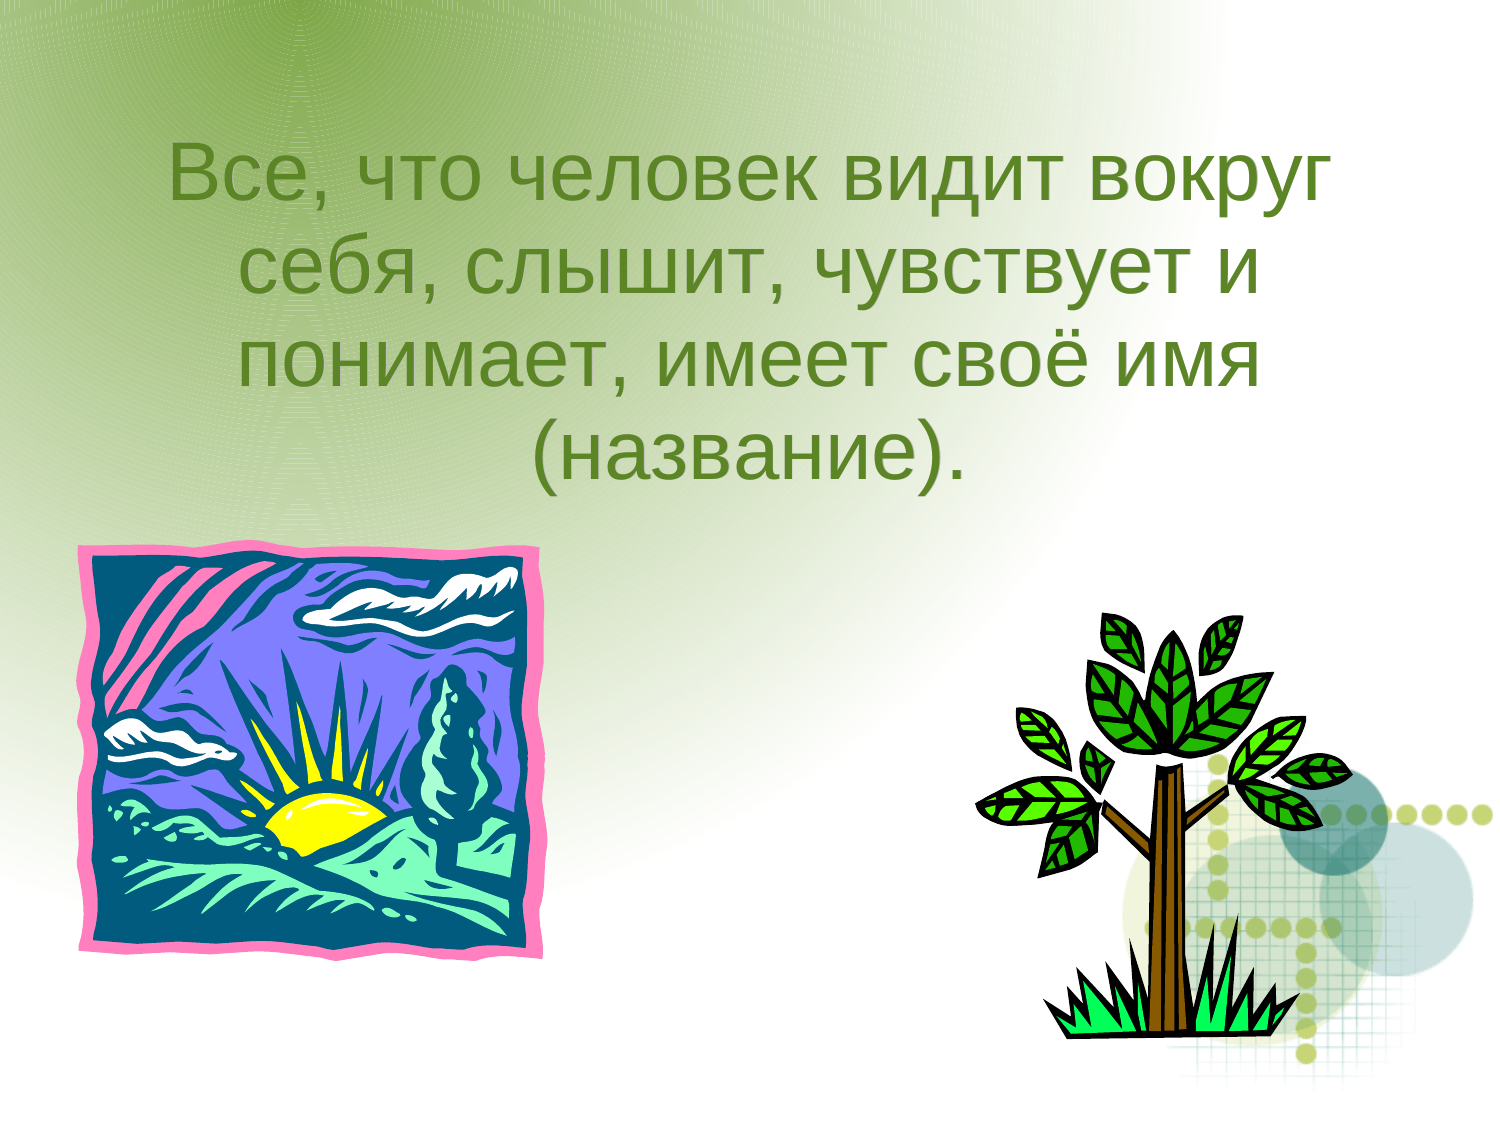

# Все, что человек видит вокруг себя, слышит, чувствует и понимает, имеет своё имя (название).